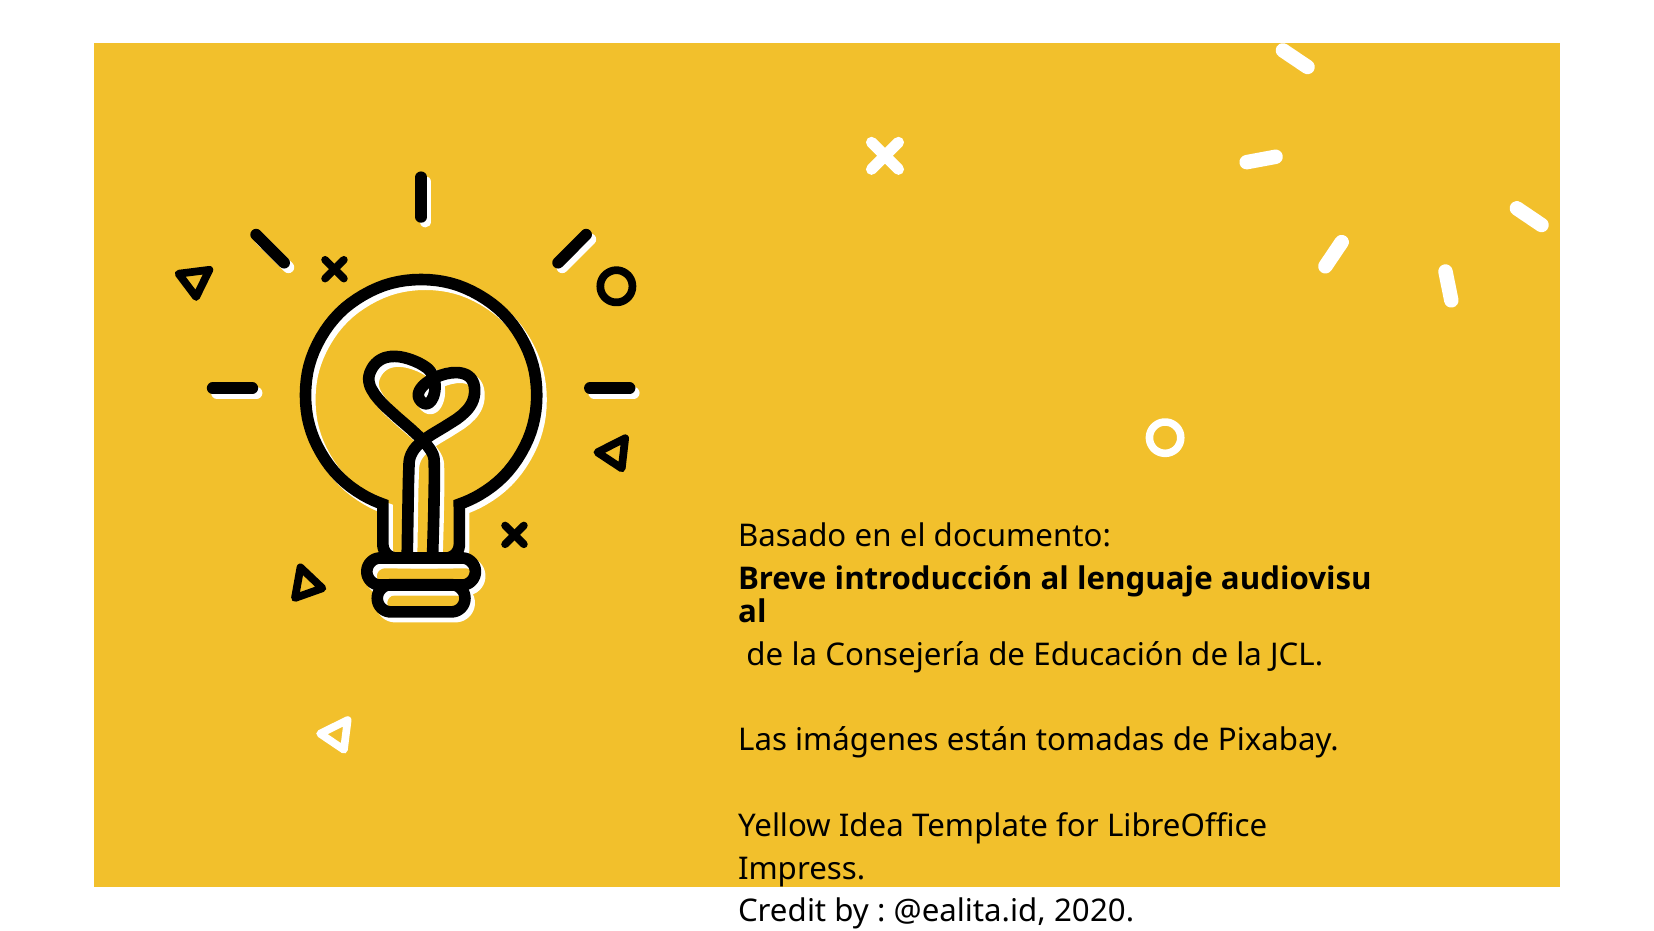

# Basado en el documento: Breve introducción al lenguaje audiovisual de la Consejería de Educación de la JCL. Las imágenes están tomadas de Pixabay. Yellow Idea Template for LibreOffice Impress. Credit by : @ealita.id, 2020.